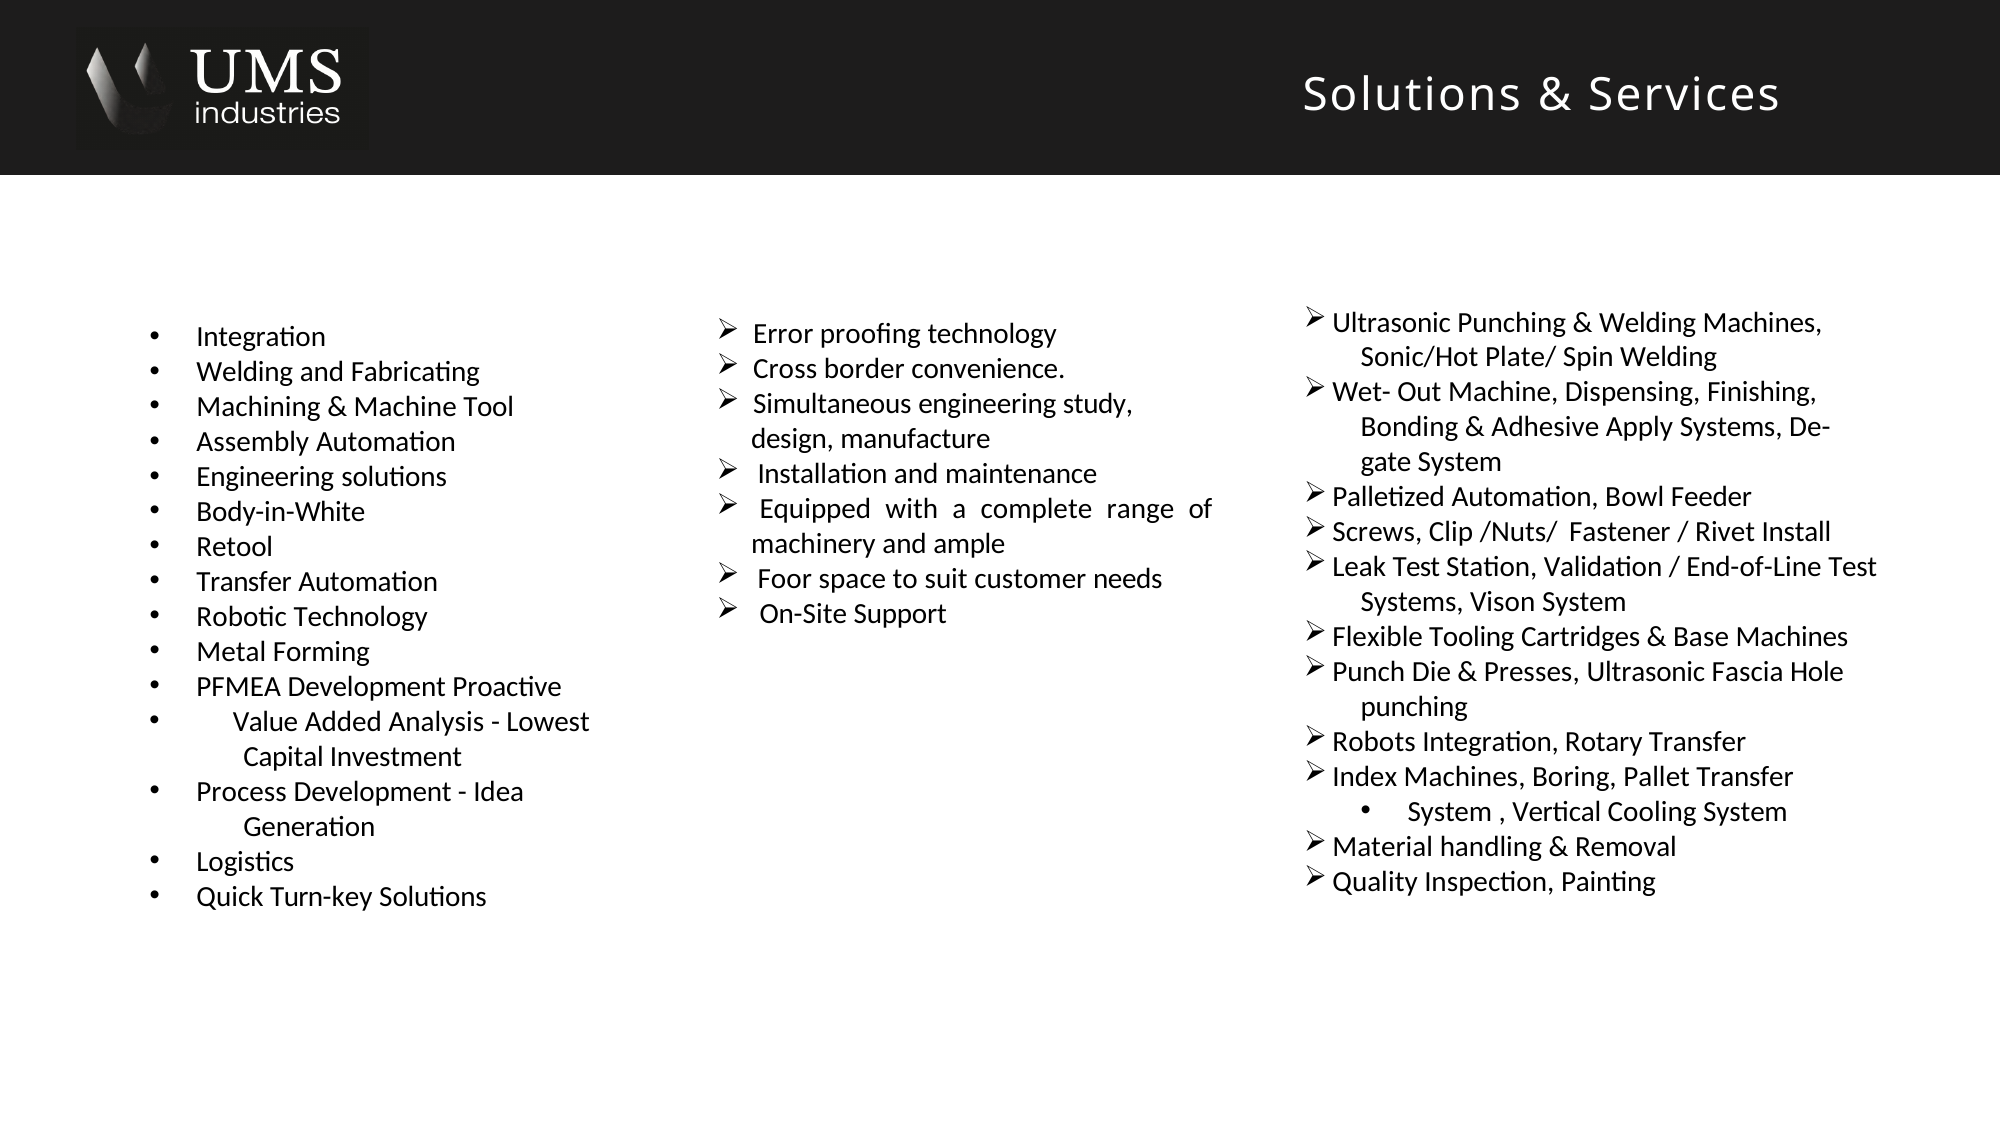

Solutions & Services
Ultrasonic Punching & Welding Machines, Sonic/Hot Plate/ Spin Welding
Wet- Out Machine, Dispensing, Finishing, Bonding & Adhesive Apply Systems, De- gate System
Palletized Automation, Bowl Feeder
Screws, Clip /Nuts/ Fastener / Rivet Install
Leak Test Station, Validation / End-of-Line Test Systems, Vison System
Flexible Tooling Cartridges & Base Machines
Punch Die & Presses, Ultrasonic Fascia Hole punching
Robots Integration, Rotary Transfer
Index Machines, Boring, Pallet Transfer
System , Vertical Cooling System
Material handling & Removal
Quality Inspection, Painting
Error proofing technology
Cross border convenience.
Integration
Welding and Fabricating
Machining & Machine Tool
Assembly Automation
Engineering solutions
Body-in-White
Retool
Transfer Automation
Robotic Technology
Metal Forming
PFMEA Development Proactive
	Value Added Analysis - Lowest Capital Investment
Process Development - Idea Generation
Logistics
Quick Turn-key Solutions
Simultaneous engineering study,
design, manufacture
Installation and maintenance
Equipped with a complete range of
machinery and ample
Foor space to suit customer needs
On-Site Support